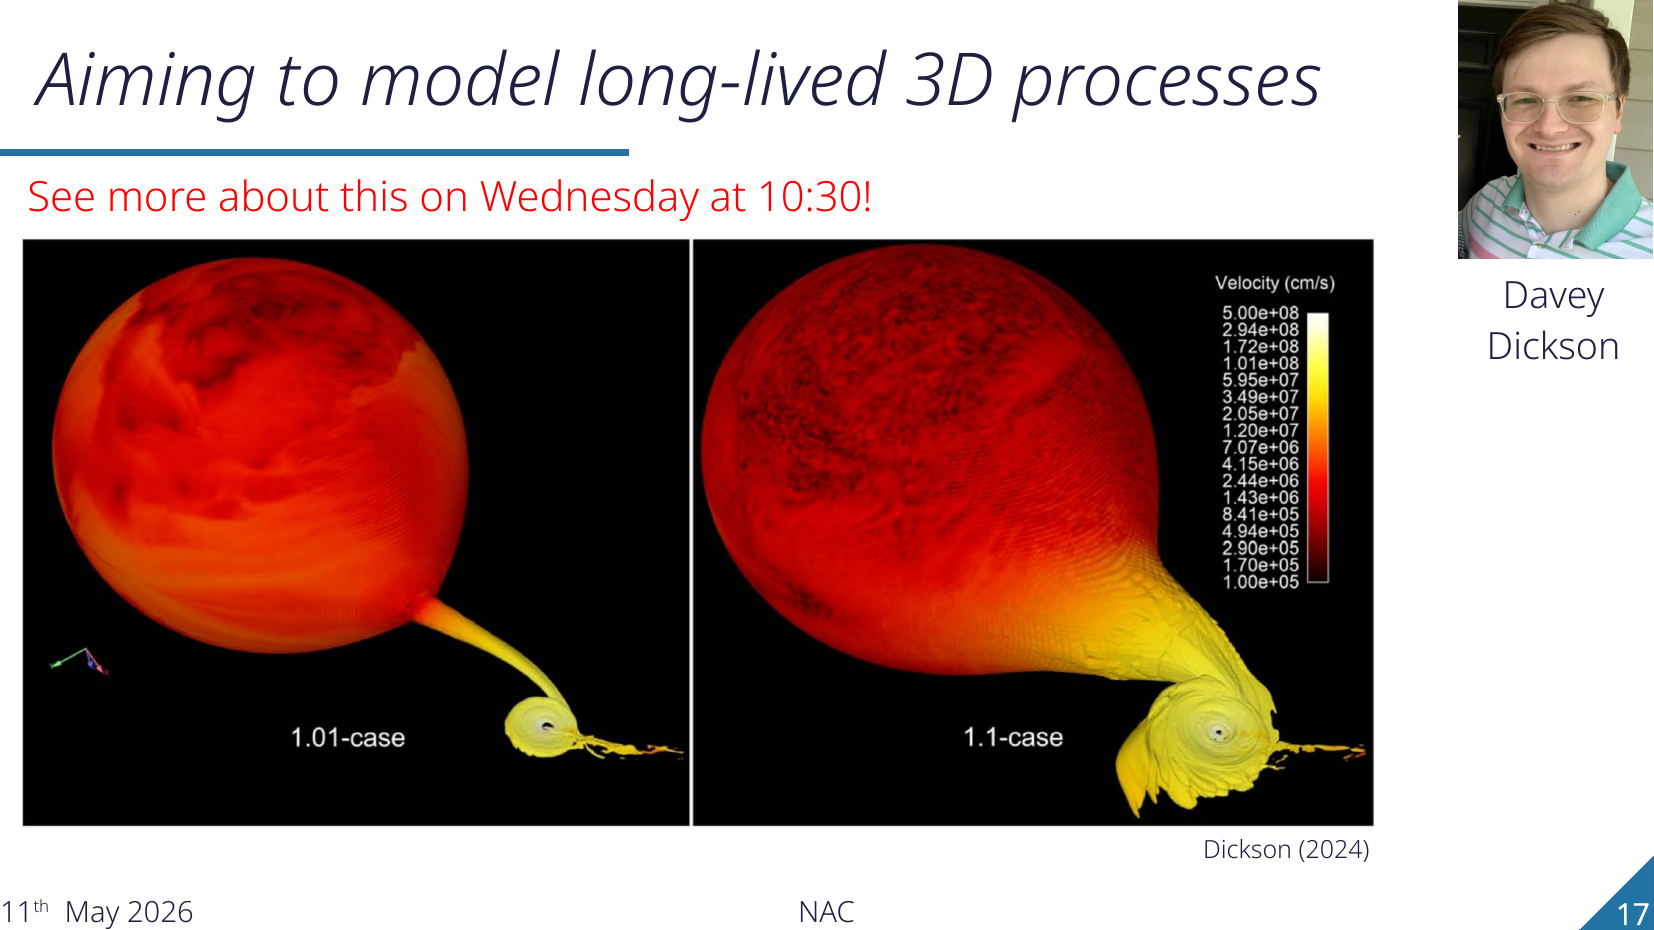

# Aiming to model long-lived 3D processes
See more about this on Wednesday at 10:30!
Davey Dickson
Dickson (2024)
17